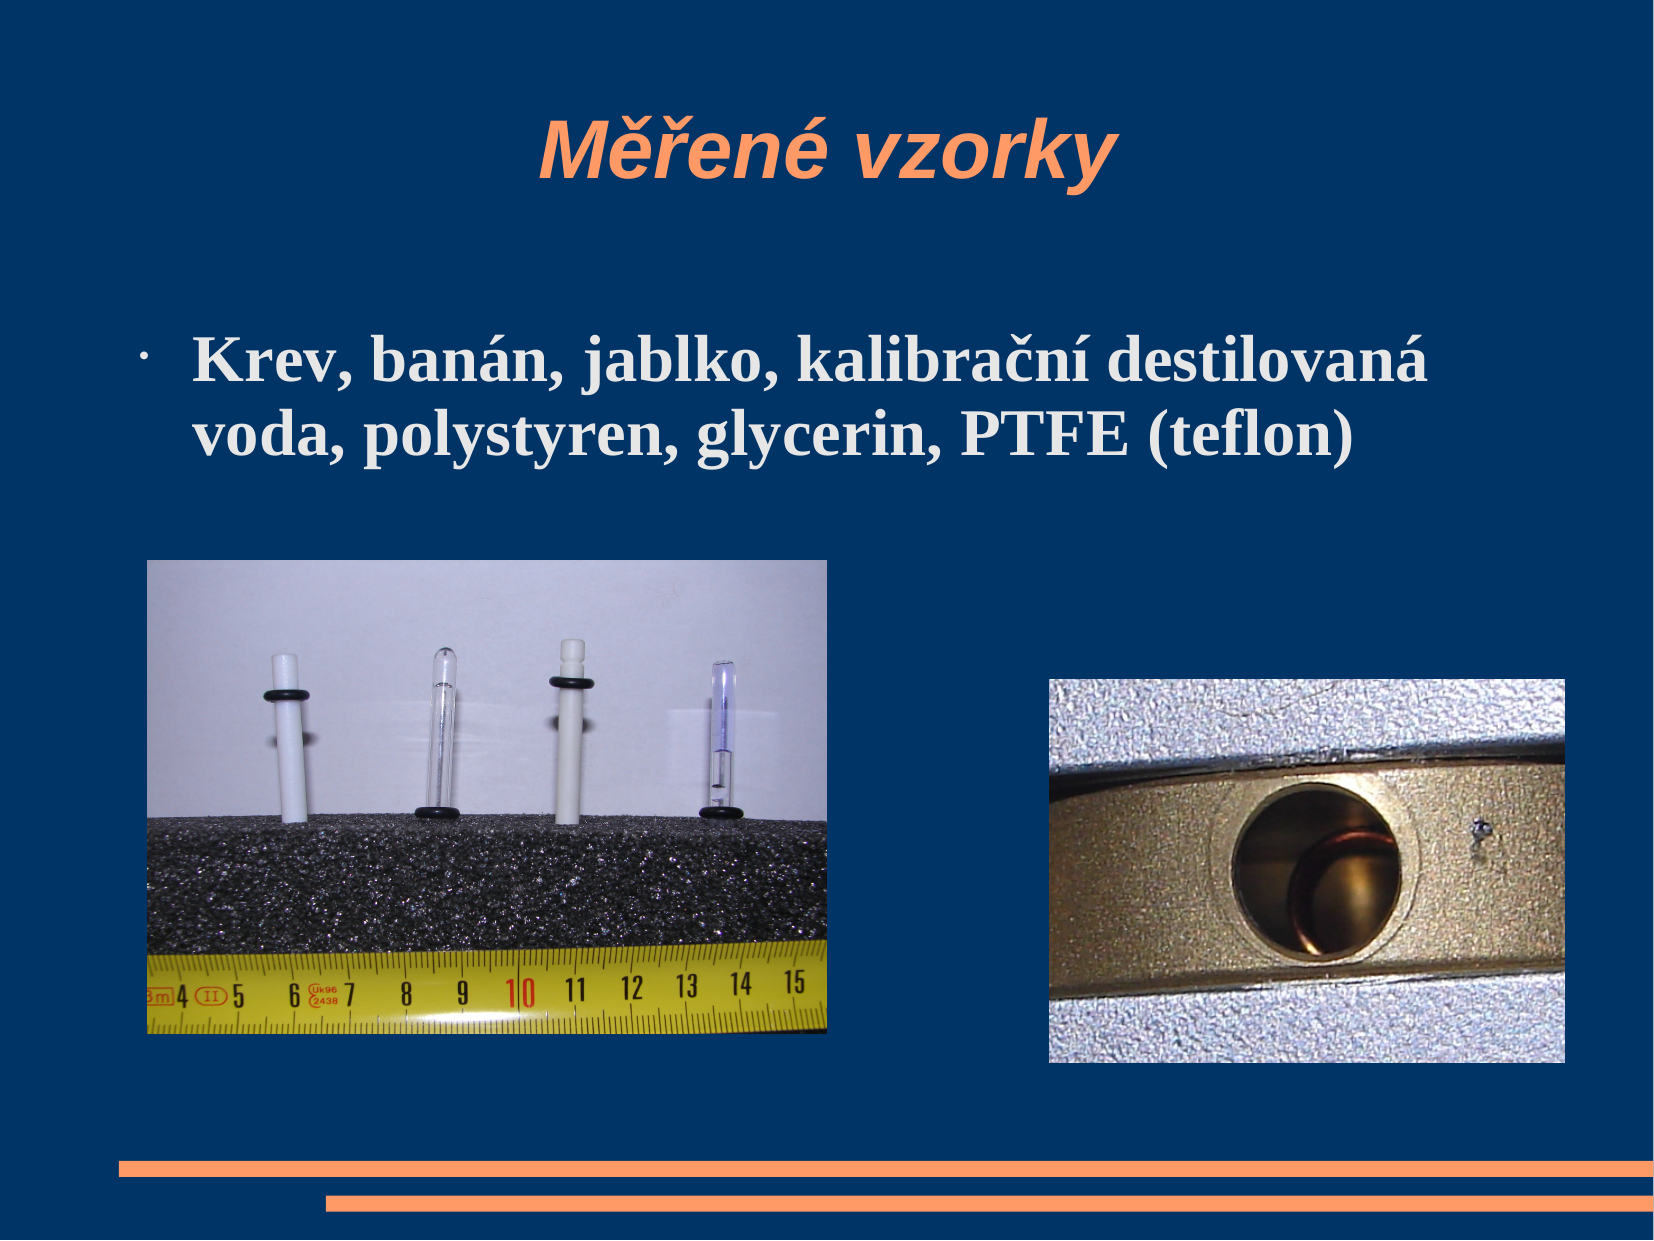

# Měřené vzorky
Krev, banán, jablko, kalibrační destilovaná voda, polystyren, glycerin, PTFE (teflon)